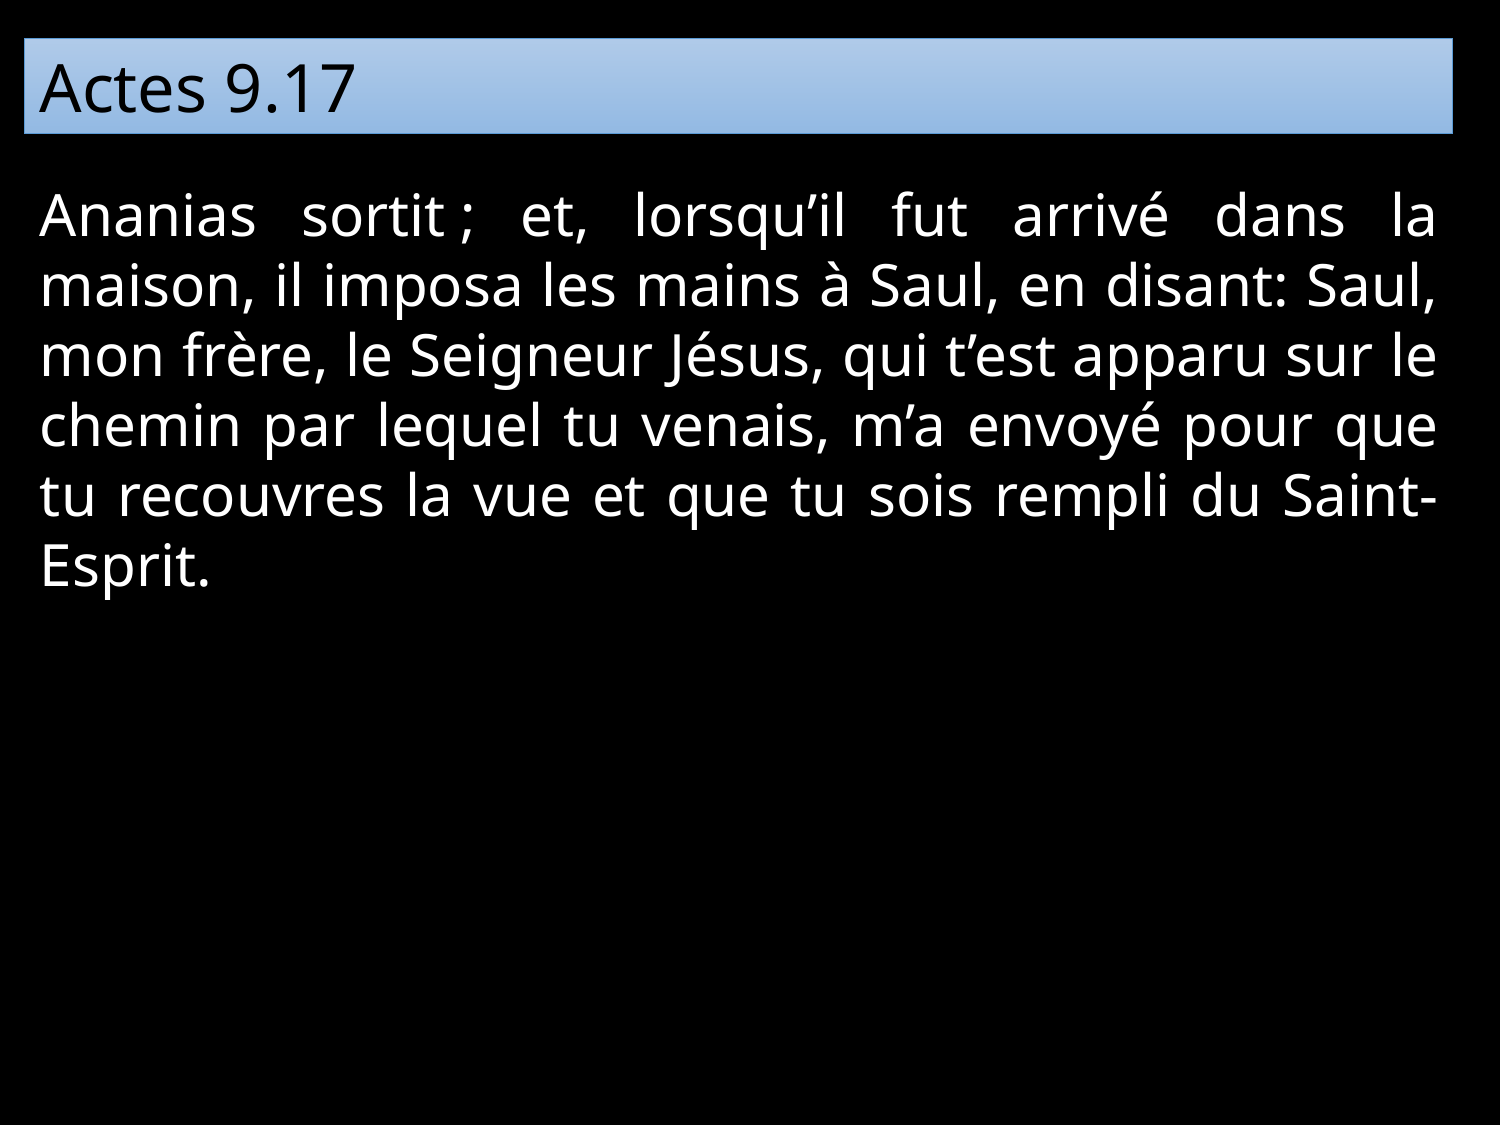

Actes 9.17
Ananias sortit ; et, lorsqu’il fut arrivé dans la maison, il imposa les mains à Saul, en disant: Saul, mon frère, le Seigneur Jésus, qui t’est apparu sur le chemin par lequel tu venais, m’a envoyé pour que tu recouvres la vue et que tu sois rempli du Saint-Esprit.